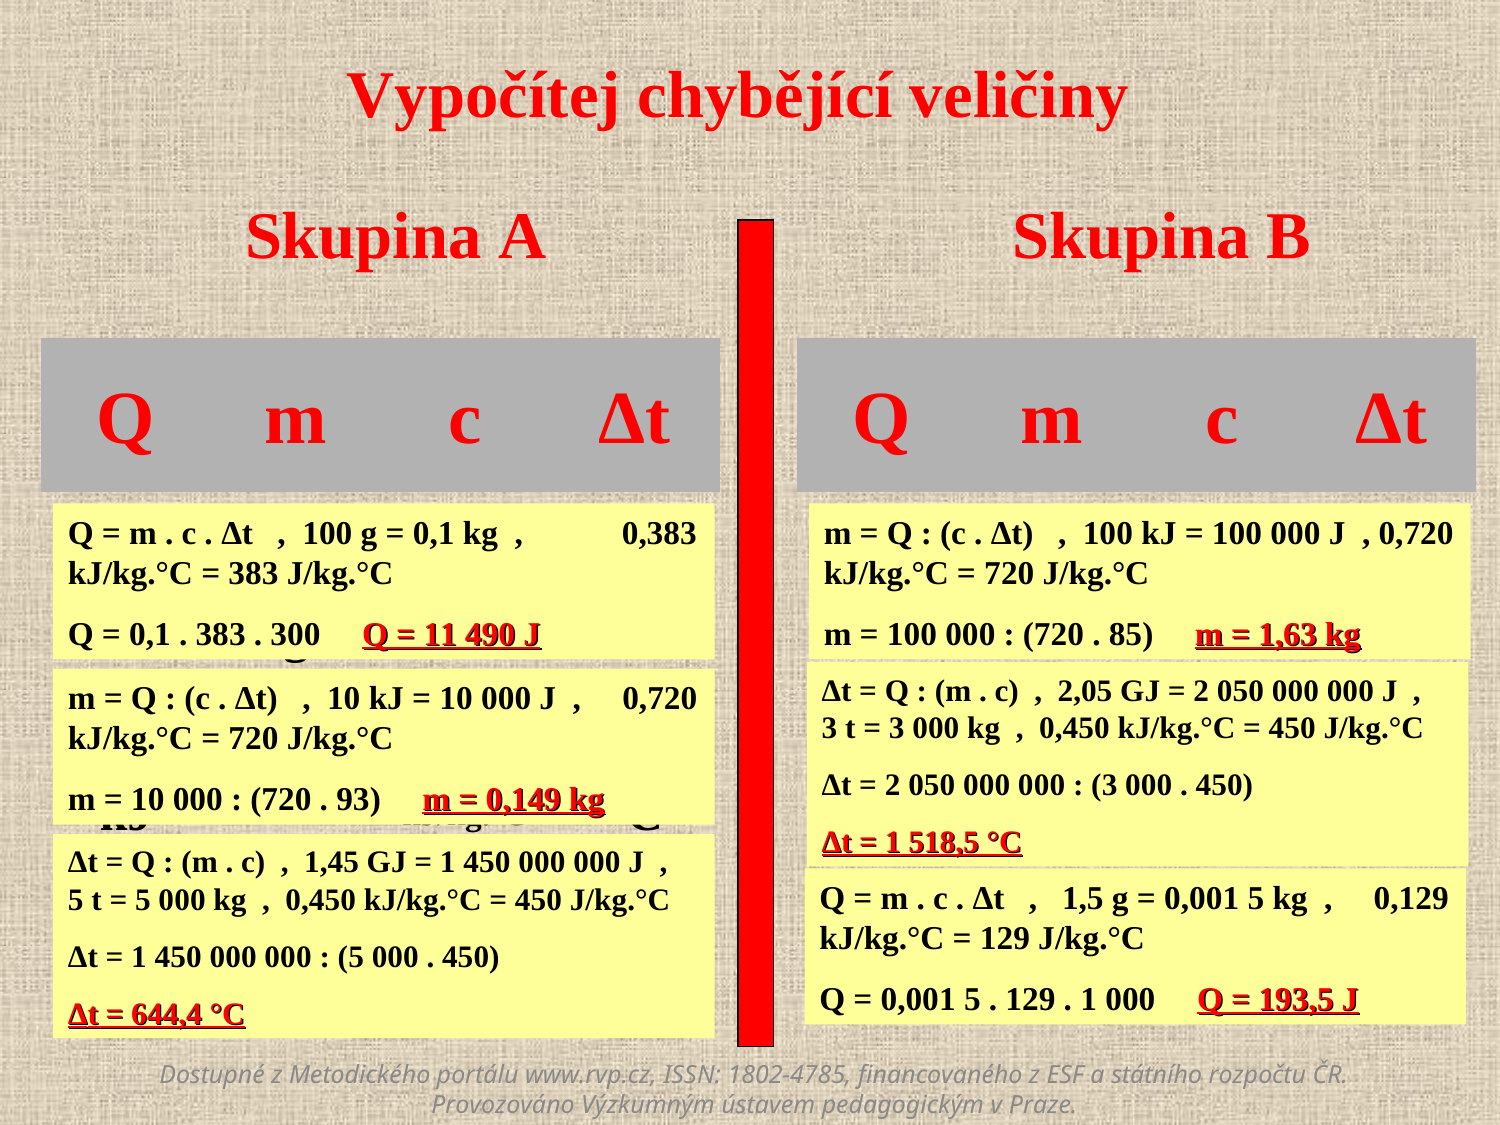

Vypočítej chybějící veličiny
Skupina A
Skupina B
| Q | m | c | Δt |
| --- | --- | --- | --- |
| ? | 100 g | 0,383 kJ/kg.°C | 300 °C |
| 10 kJ | ? | 0,720 kJ/kg.°C | 93 °C |
| 1,45 GJ | 5 t | 0,450 kJ/kg.°C | ? |
| Q | m | c | Δt |
| --- | --- | --- | --- |
| 100 kJ | ? | 0,720 kJ/kg.°C | 85 °C |
| 2,05 GJ | 3 t | 0,450 kJ/kg.°C | ? |
| ? | 1,5 g | 0,129 kJ/kg.°C | 1 000 °C |
Q = m . c . Δt , 100 g = 0,1 kg , 0,383 kJ/kg.°C = 383 J/kg.°C
Q = 0,1 . 383 . 300 Q = 11 490 J
m = Q : (c . Δt) , 100 kJ = 100 000 J , 0,720 kJ/kg.°C = 720 J/kg.°C
m = 100 000 : (720 . 85) m = 1,63 kg
Δt = Q : (m . c) , 2,05 GJ = 2 050 000 000 J , 3 t = 3 000 kg , 0,450 kJ/kg.°C = 450 J/kg.°C
Δt = 2 050 000 000 : (3 000 . 450)
Δt = 1 518,5 °C
m = Q : (c . Δt) , 10 kJ = 10 000 J , 0,720 kJ/kg.°C = 720 J/kg.°C
m = 10 000 : (720 . 93) m = 0,149 kg
Δt = Q : (m . c) , 1,45 GJ = 1 450 000 000 J , 5 t = 5 000 kg , 0,450 kJ/kg.°C = 450 J/kg.°C
Δt = 1 450 000 000 : (5 000 . 450)
Δt = 644,4 °C
Q = m . c . Δt , 1,5 g = 0,001 5 kg , 0,129 kJ/kg.°C = 129 J/kg.°C
Q = 0,001 5 . 129 . 1 000 Q = 193,5 J